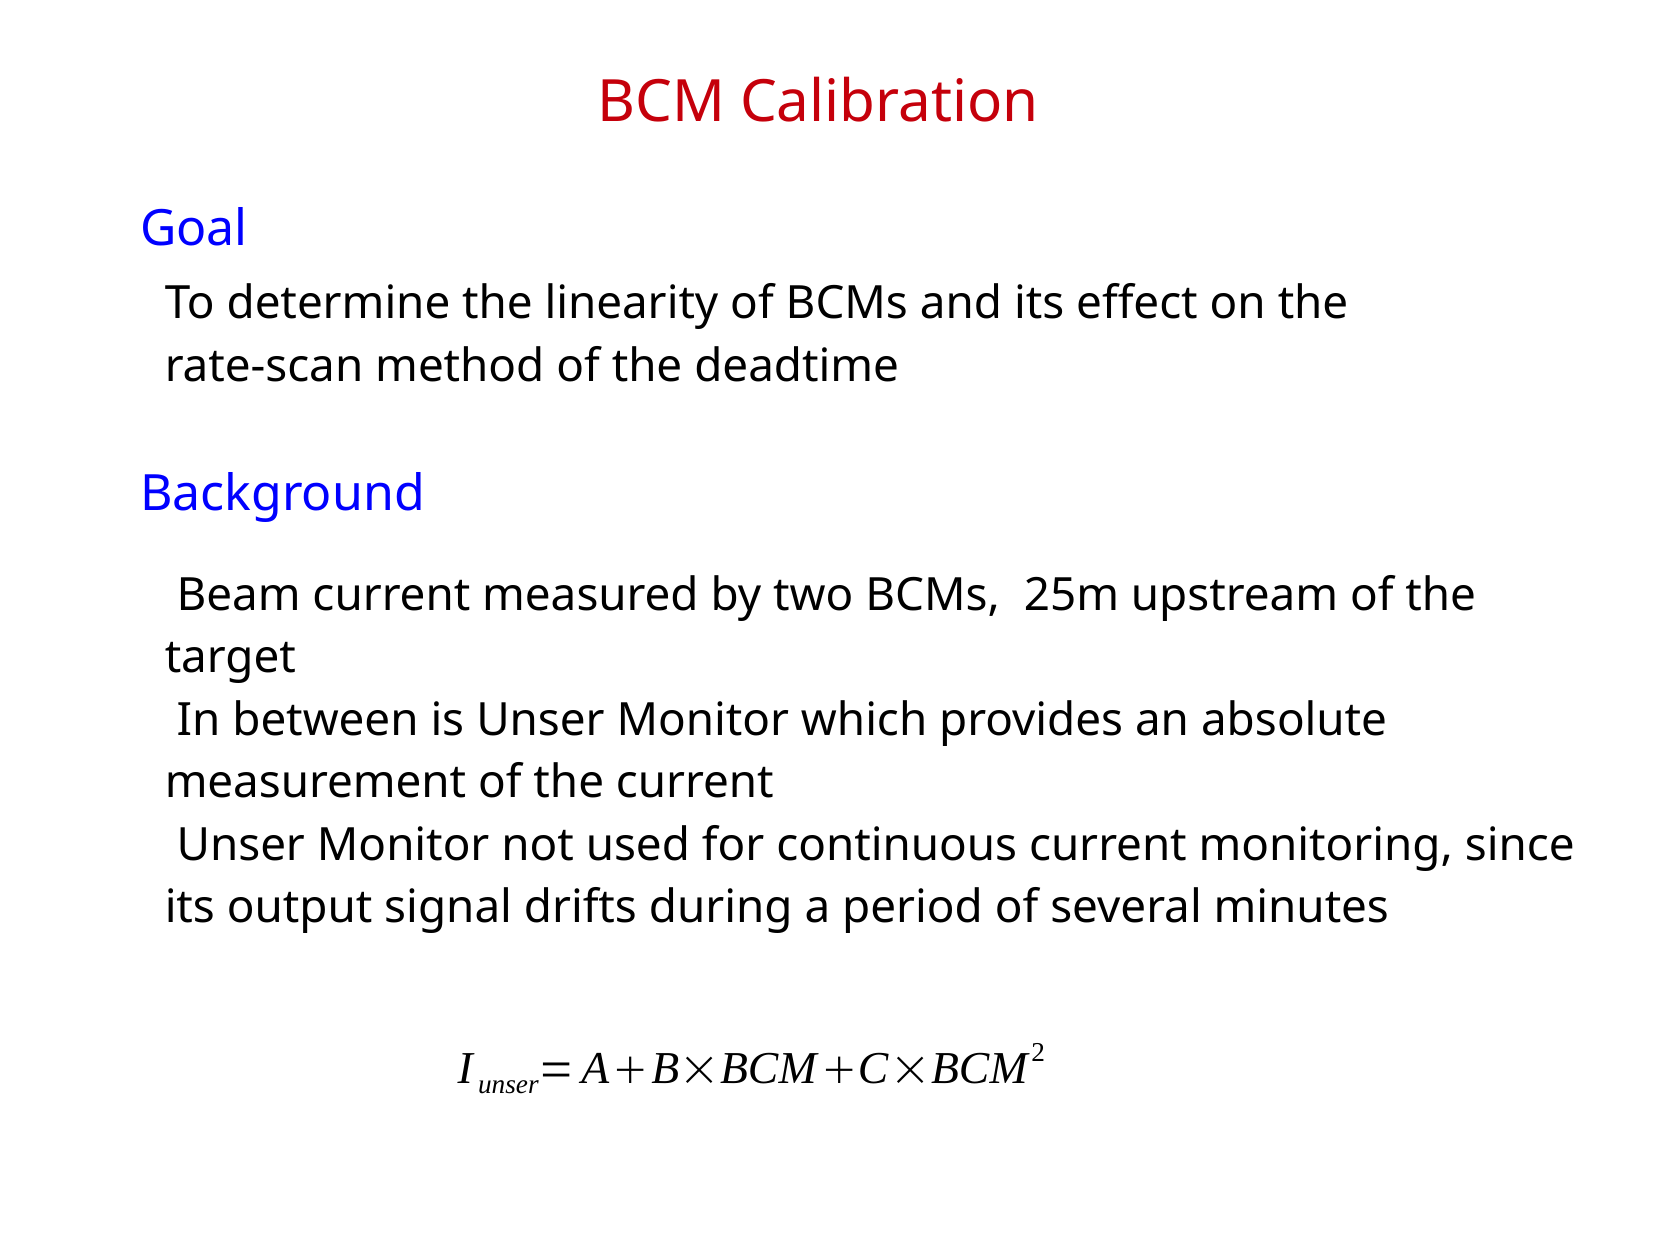

# BCM Calibration
 Goal
To determine the linearity of BCMs and its effect on the rate-scan method of the deadtime
 Background
 Beam current measured by two BCMs, 25m upstream of the target
 In between is Unser Monitor which provides an absolute measurement of the current
 Unser Monitor not used for continuous current monitoring, since its output signal drifts during a period of several minutes